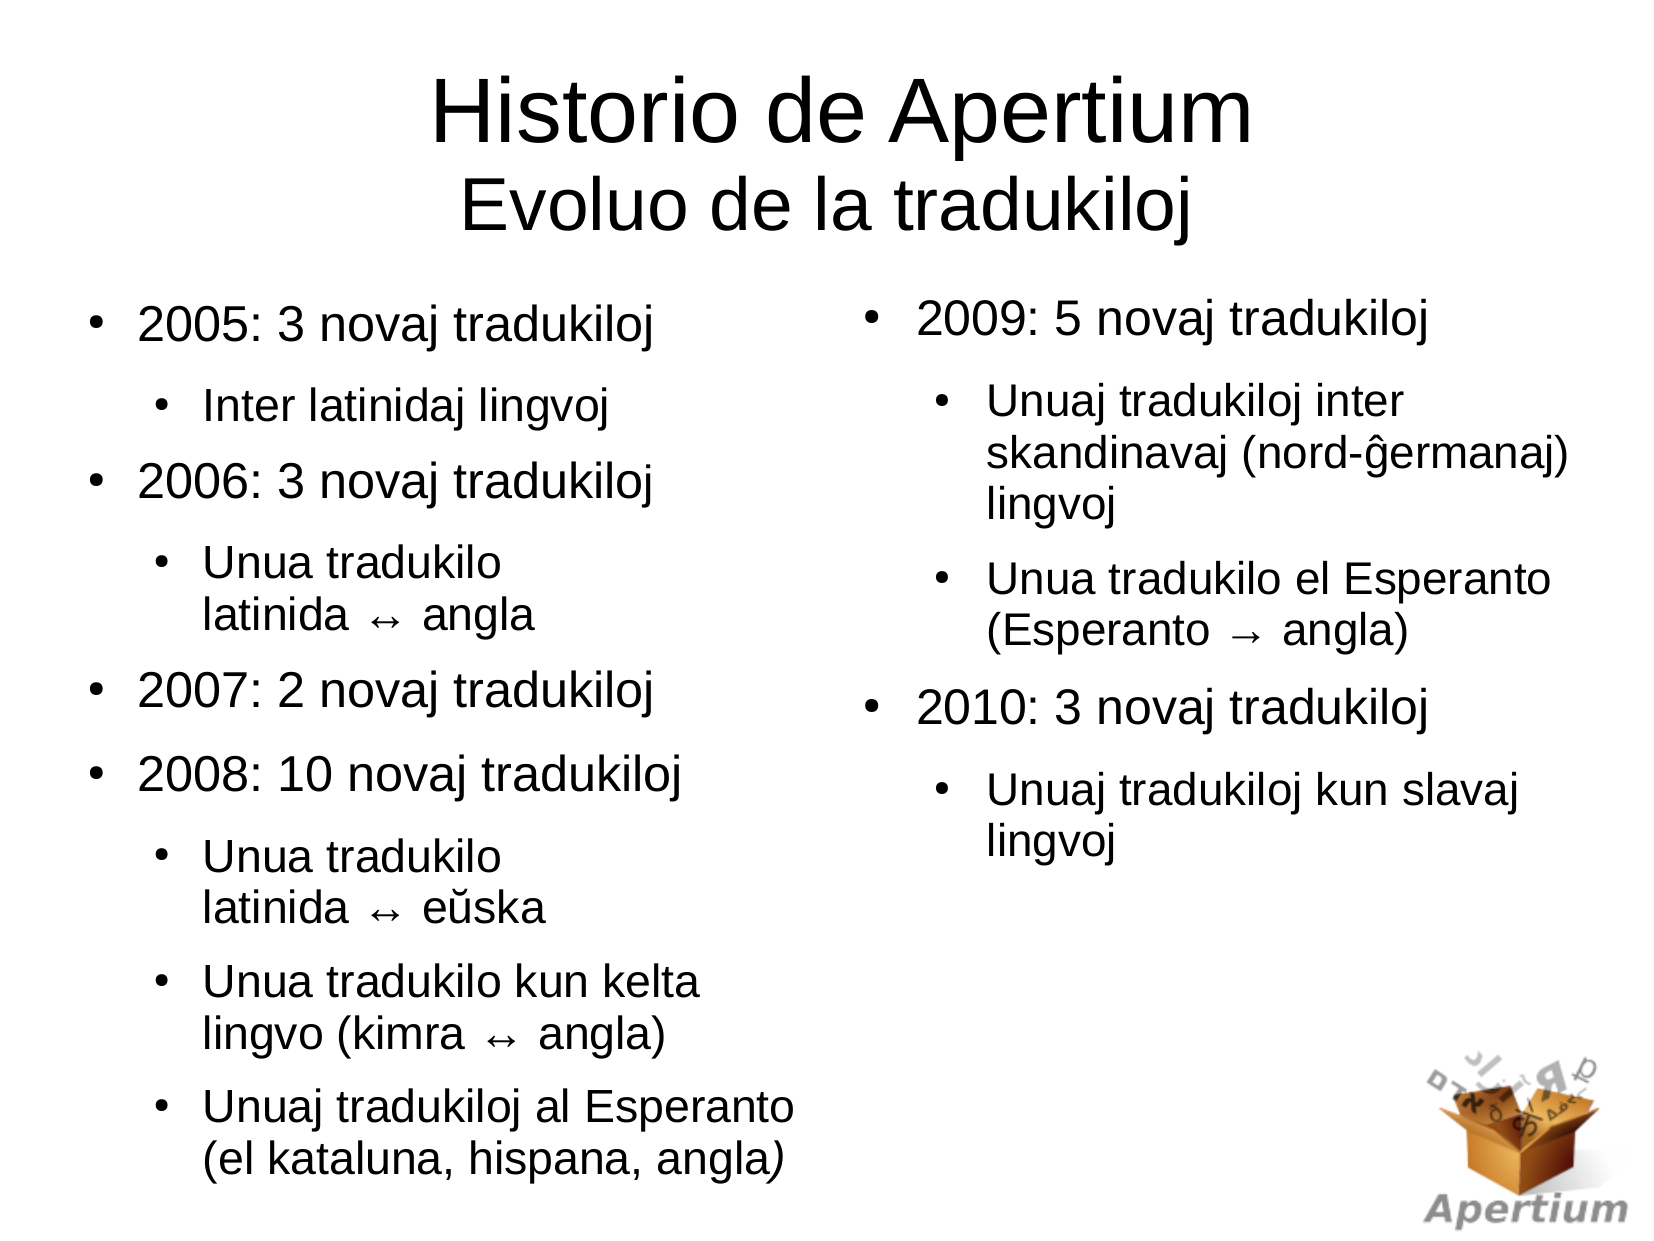

# Historio de Apertium Evoluo de la tradukiloj
2009: 5 novaj tradukiloj
Unuaj tradukiloj inter skandinavaj (nord-ĝermanaj) lingvoj
Unua tradukilo el Esperanto (Esperanto → angla)
2010: 3 novaj tradukiloj
Unuaj tradukiloj kun slavaj lingvoj
2005: 3 novaj tradukiloj
Inter latinidaj lingvoj
2006: 3 novaj tradukiloj
Unua tradukilo
latinida ↔ angla
2007: 2 novaj tradukiloj
2008: 10 novaj tradukiloj
Unua tradukilo
latinida ↔ eŭska
Unua tradukilo kun kelta lingvo (kimra ↔ angla)
Unuaj tradukiloj al Esperanto
(el kataluna, hispana, angla)